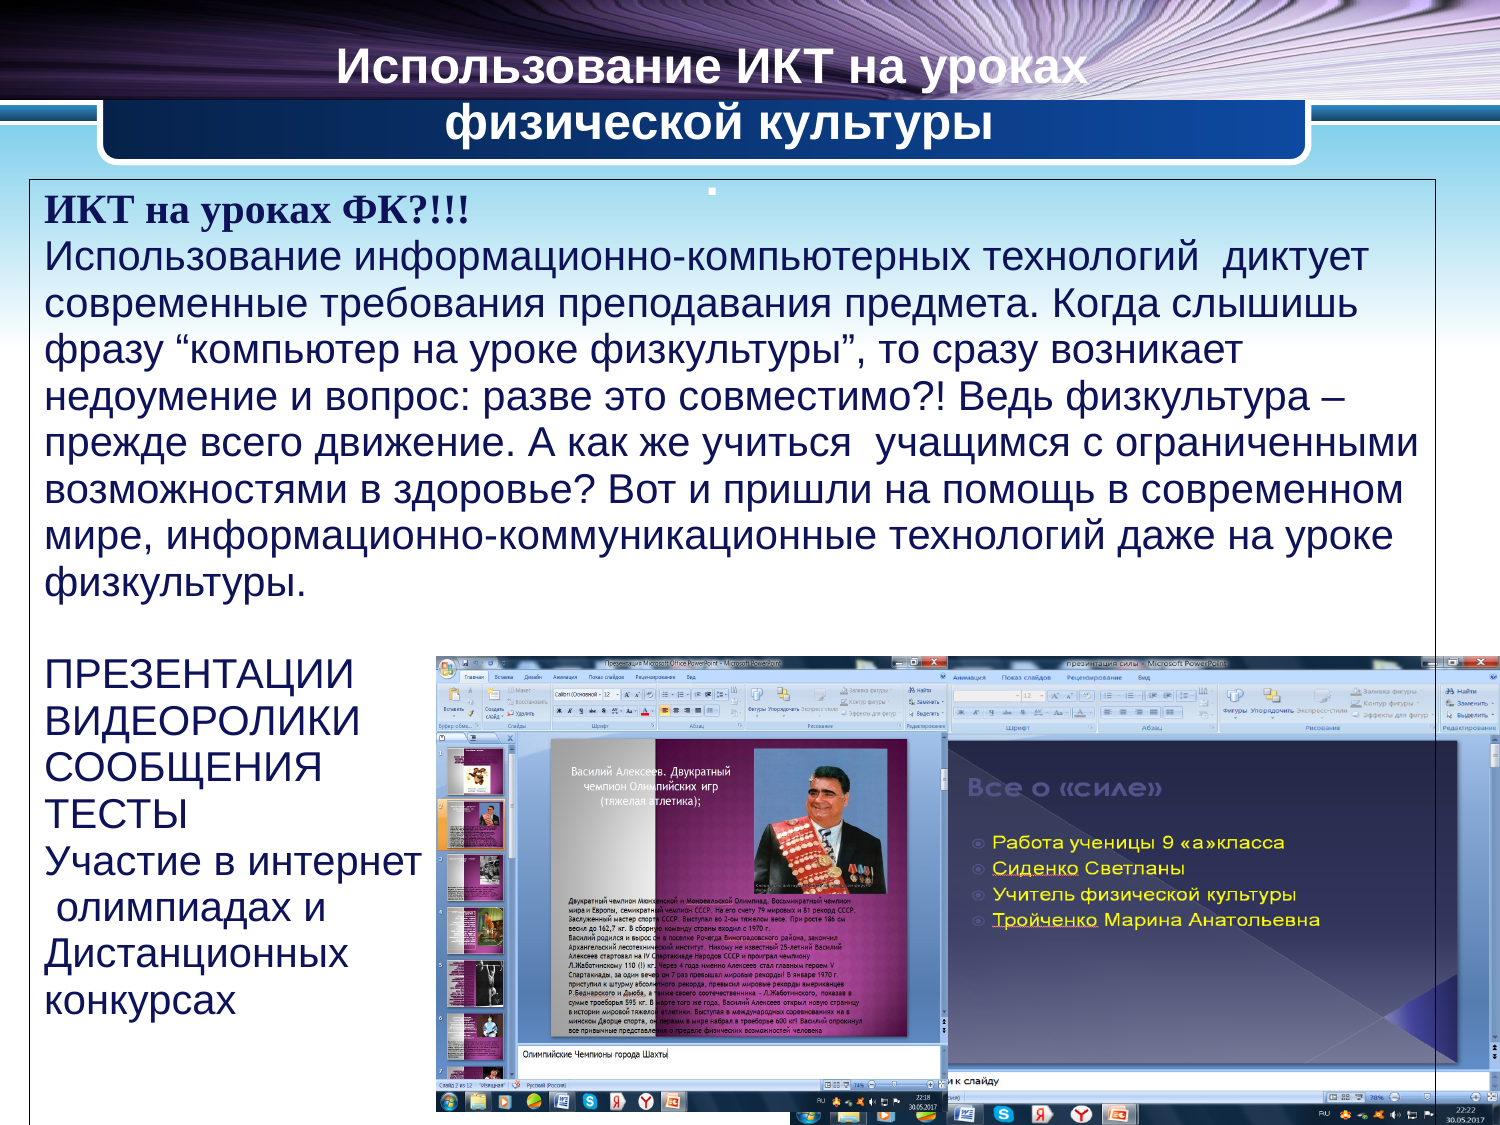

Использование ИКТ на уроках
 физической культуры
.
ИКТ на уроках ФК?!!!
Использование информационно-компьютерных технологий  диктует современные требования преподавания предмета. Когда слышишь фразу “компьютер на уроке физкультуры”, то сразу возникает недоумение и вопрос: разве это совместимо?! Ведь физкультура – прежде всего движение. А как же учиться  учащимся с ограниченными возможностями в здоровье? Вот и пришли на помощь в современном мире, информационно-коммуникационные технологий даже на уроке физкультуры.
ПРЕЗЕНТАЦИИ
ВИДЕОРОЛИКИ
СООБЩЕНИЯ
ТЕСТЫ
Участие в интернет
 олимпиадах и
Дистанционных
конкурсах